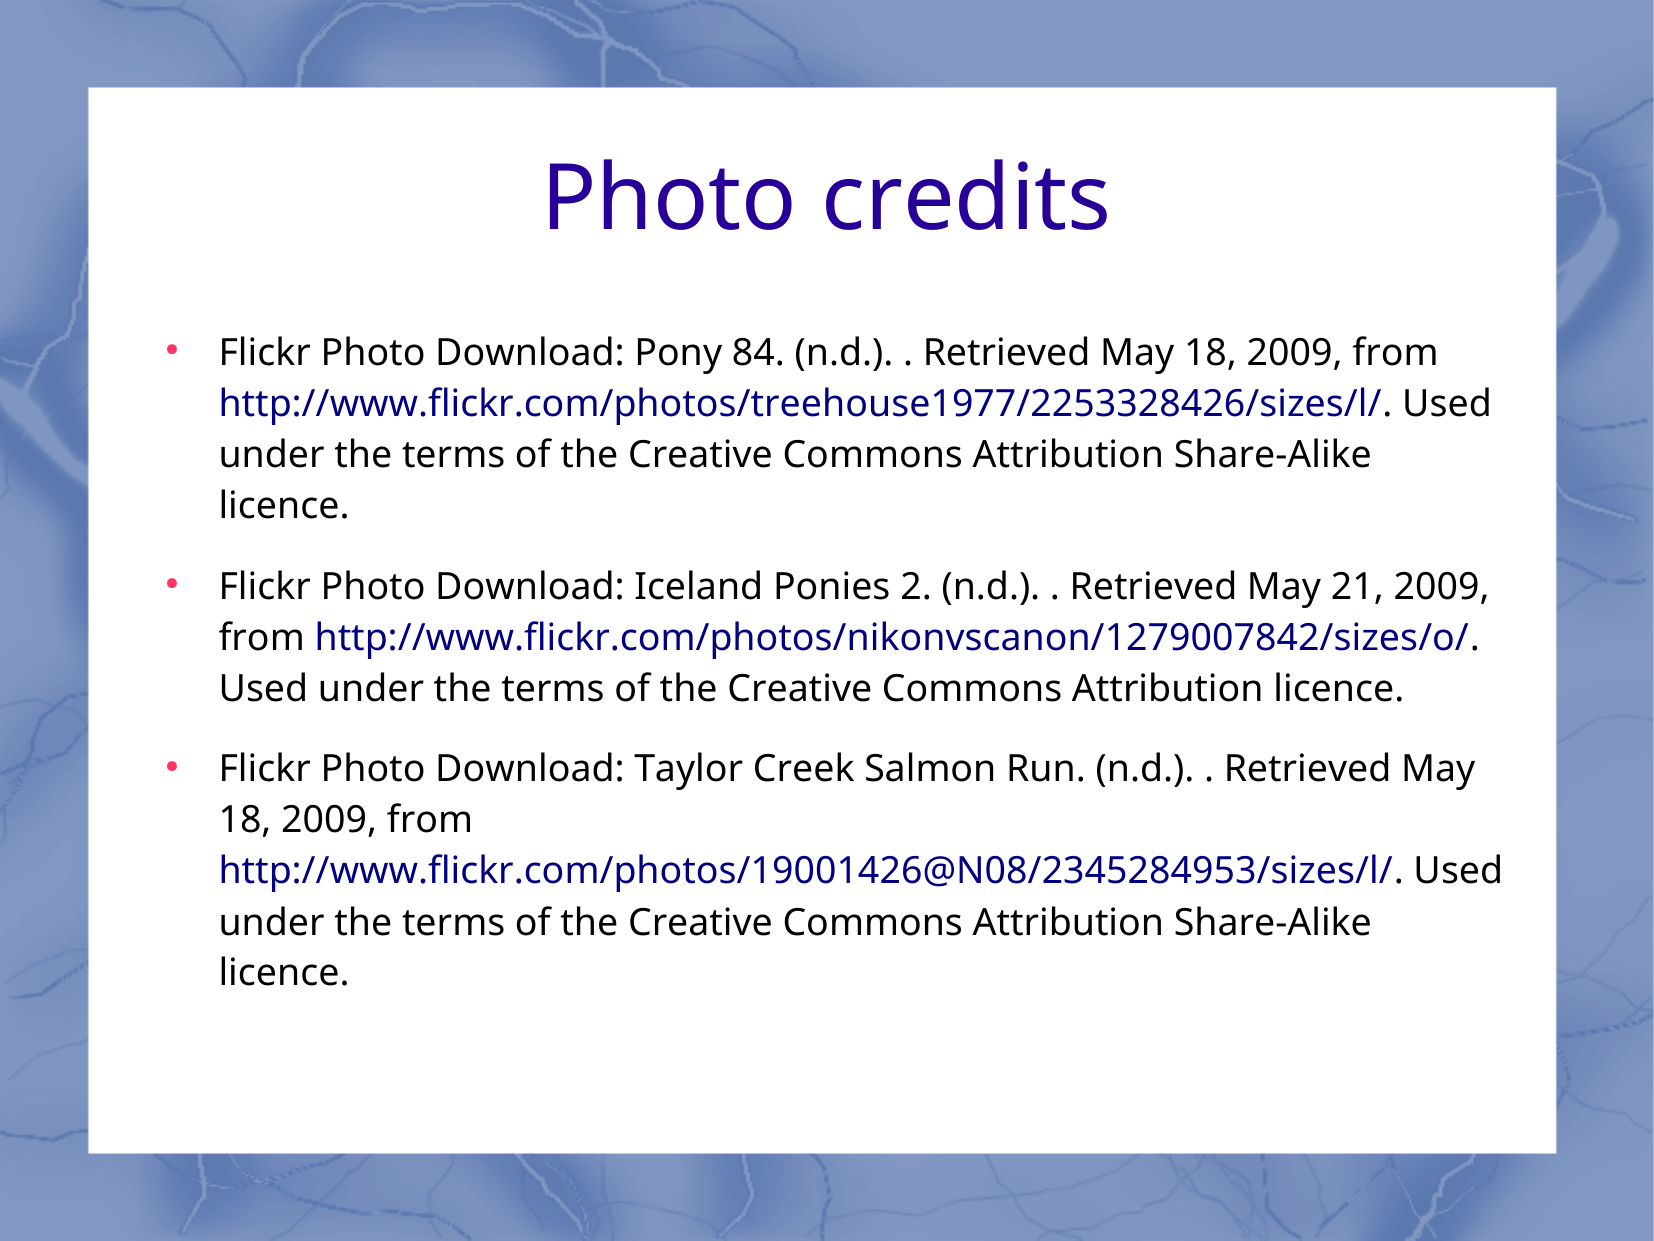

# Photo credits
Flickr Photo Download: Pony 84. (n.d.). . Retrieved May 18, 2009, from http://www.flickr.com/photos/treehouse1977/2253328426/sizes/l/. Used under the terms of the Creative Commons Attribution Share-Alike licence.
Flickr Photo Download: Iceland Ponies 2. (n.d.). . Retrieved May 21, 2009, from http://www.flickr.com/photos/nikonvscanon/1279007842/sizes/o/. Used under the terms of the Creative Commons Attribution licence.
Flickr Photo Download: Taylor Creek Salmon Run. (n.d.). . Retrieved May 18, 2009, from http://www.flickr.com/photos/19001426@N08/2345284953/sizes/l/. Used under the terms of the Creative Commons Attribution Share-Alike licence.